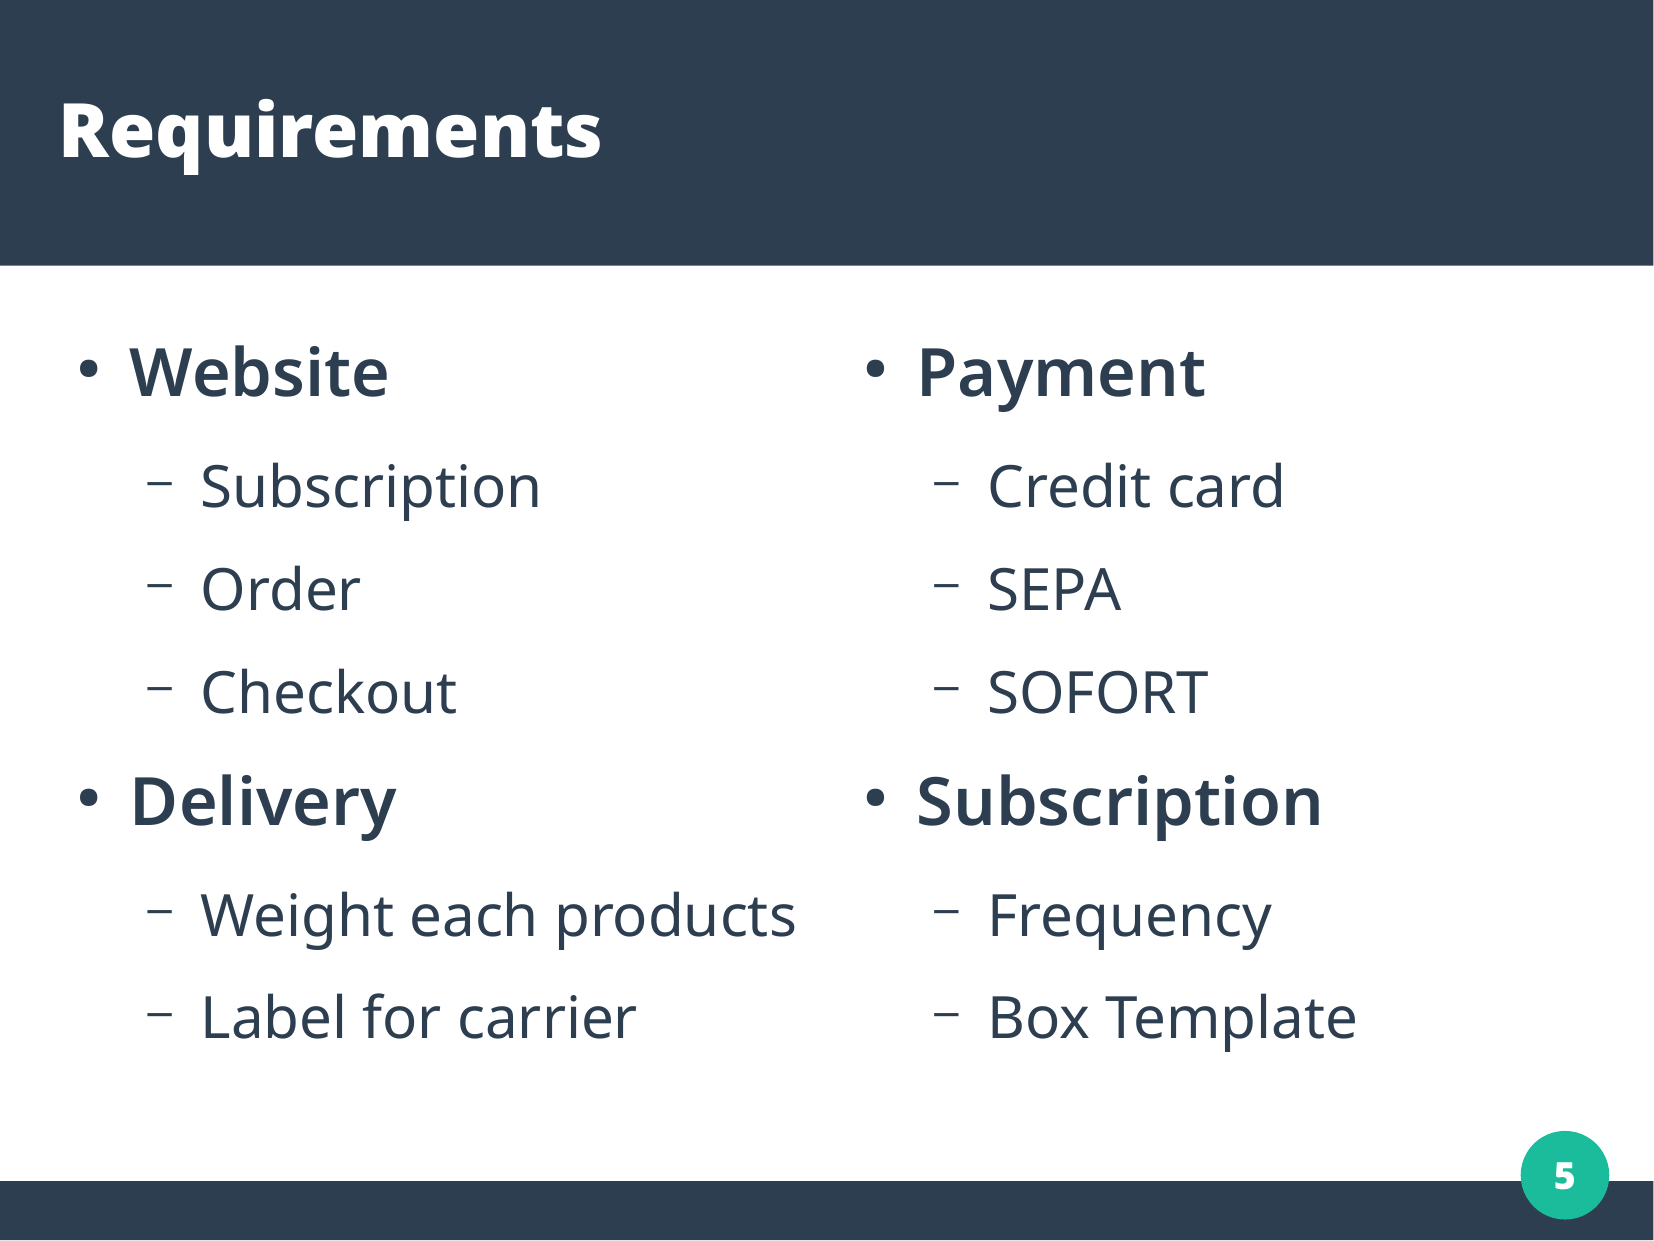

# Requirements
Website
Subscription
Order
Checkout
Delivery
Weight each products
Label for carrier
Payment
Credit card
SEPA
SOFORT
Subscription
Frequency
Box Template
5